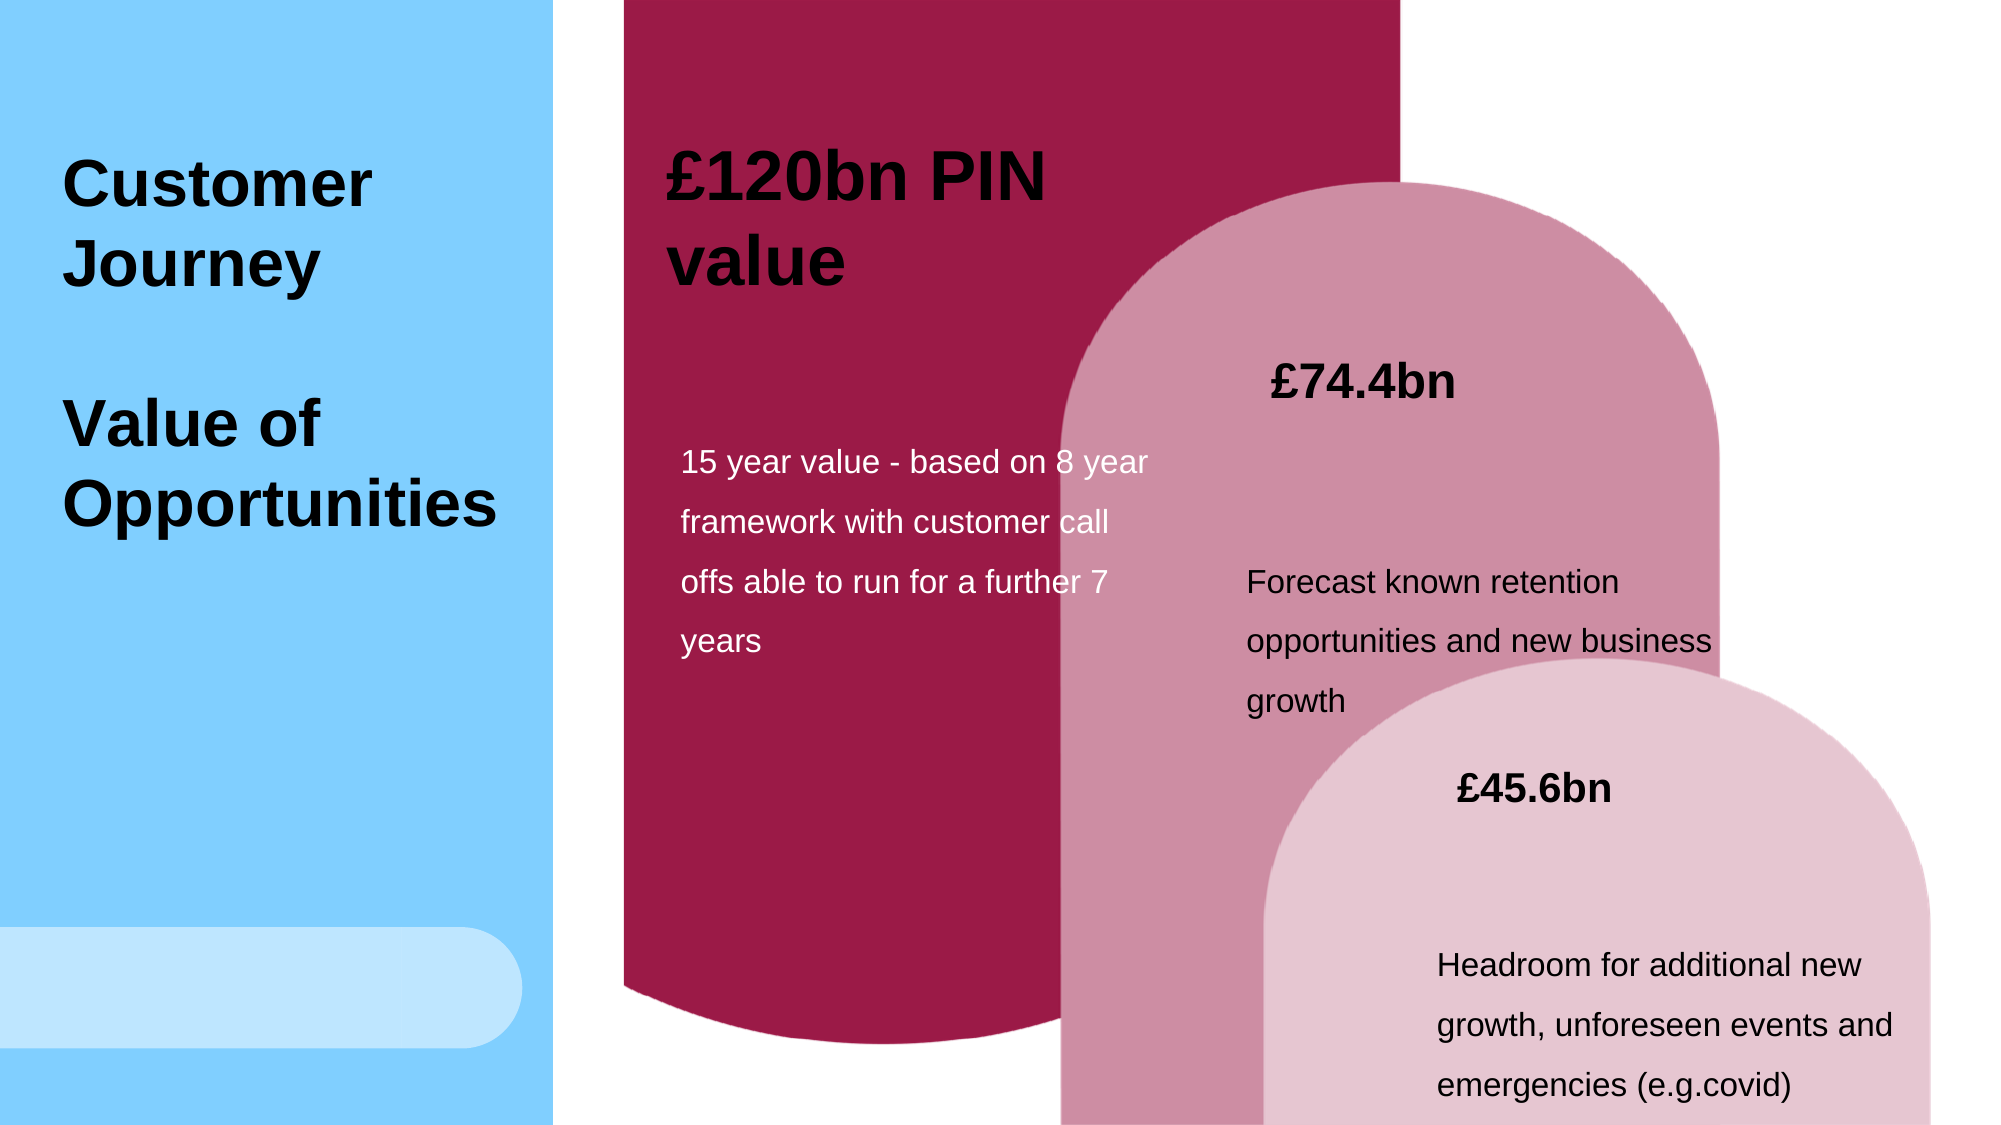

£120bn PIN value
# Customer Journey
Value of Opportunities
£74.4bn
15 year value - based on 8 year framework with customer call offs able to run for a further 7 years
Forecast known retention opportunities and new business growth
£45.6bn
Headroom for additional new growth, unforeseen events and emergencies (e.g.covid)